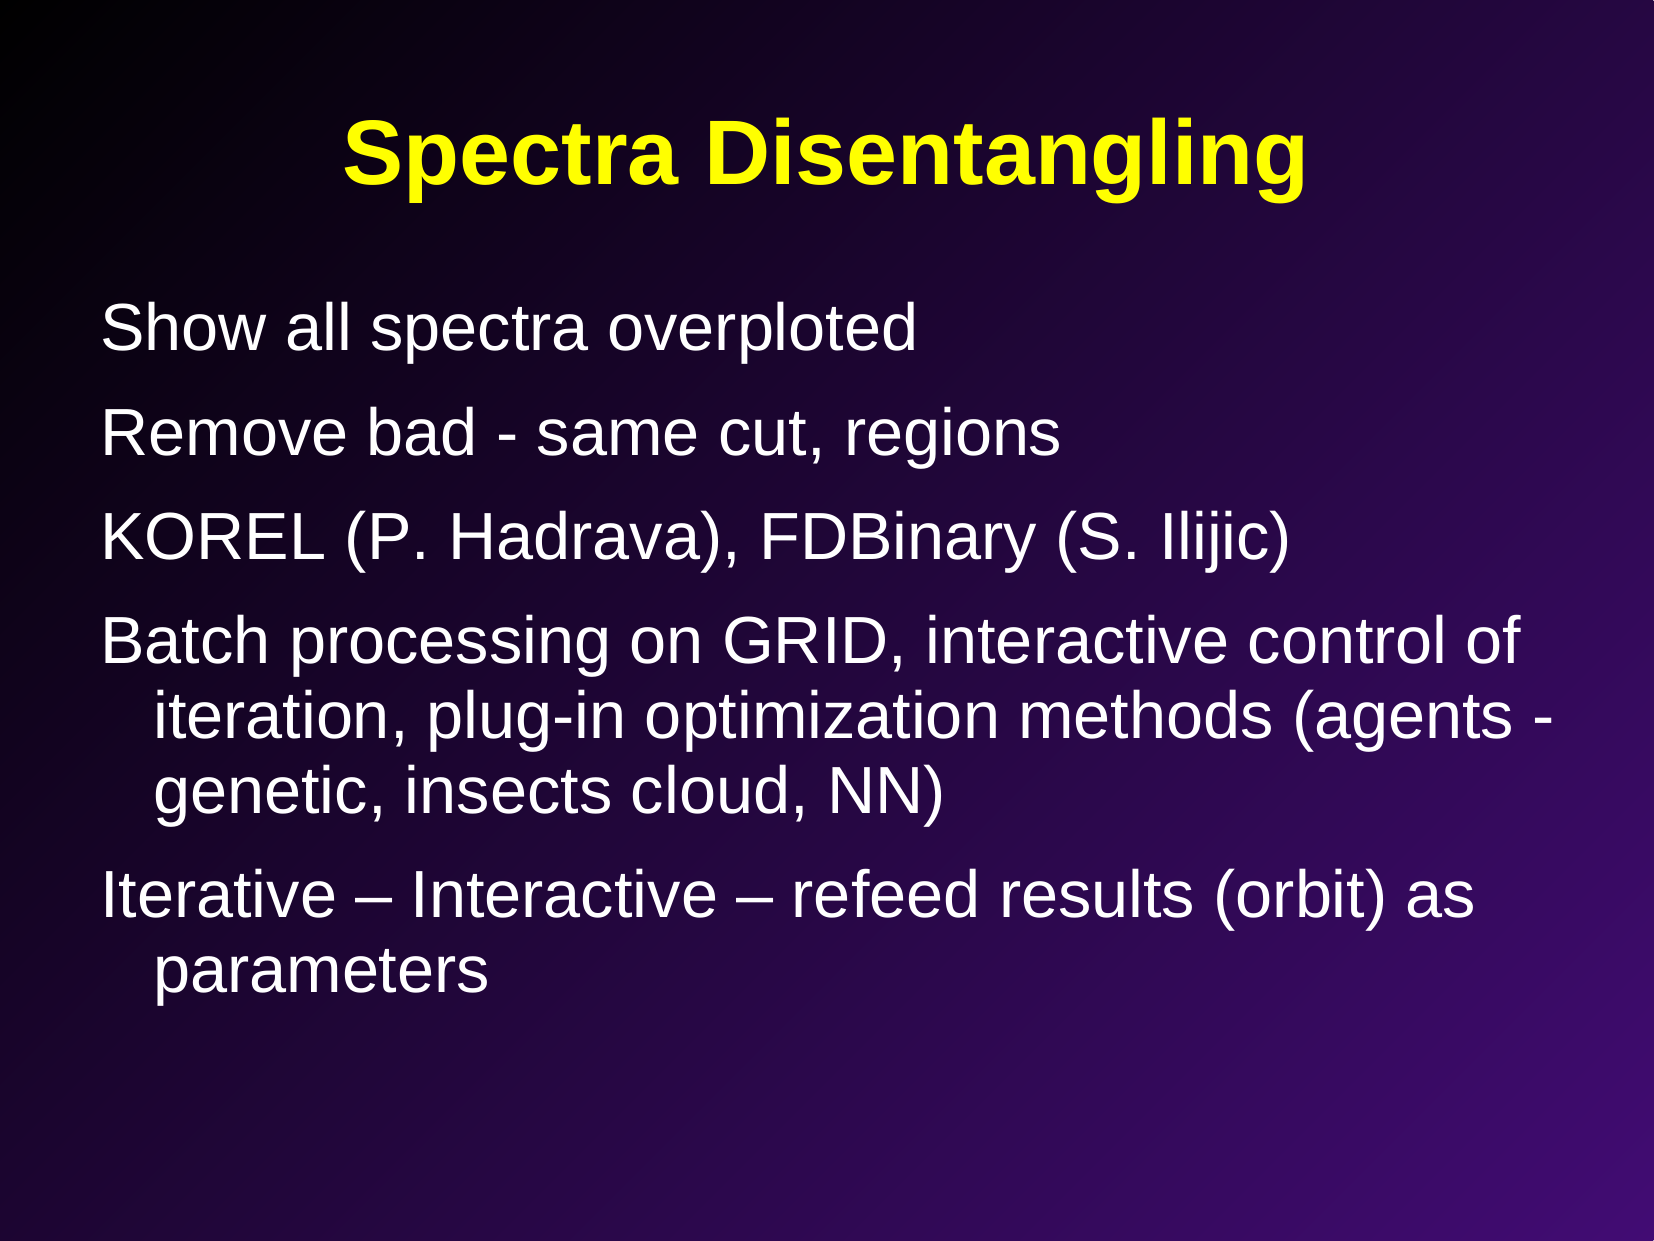

# Spectra Disentangling
Show all spectra overploted
Remove bad - same cut, regions
KOREL (P. Hadrava), FDBinary (S. Ilijic)
Batch processing on GRID, interactive control of iteration, plug-in optimization methods (agents - genetic, insects cloud, NN)
Iterative – Interactive – refeed results (orbit) as parameters